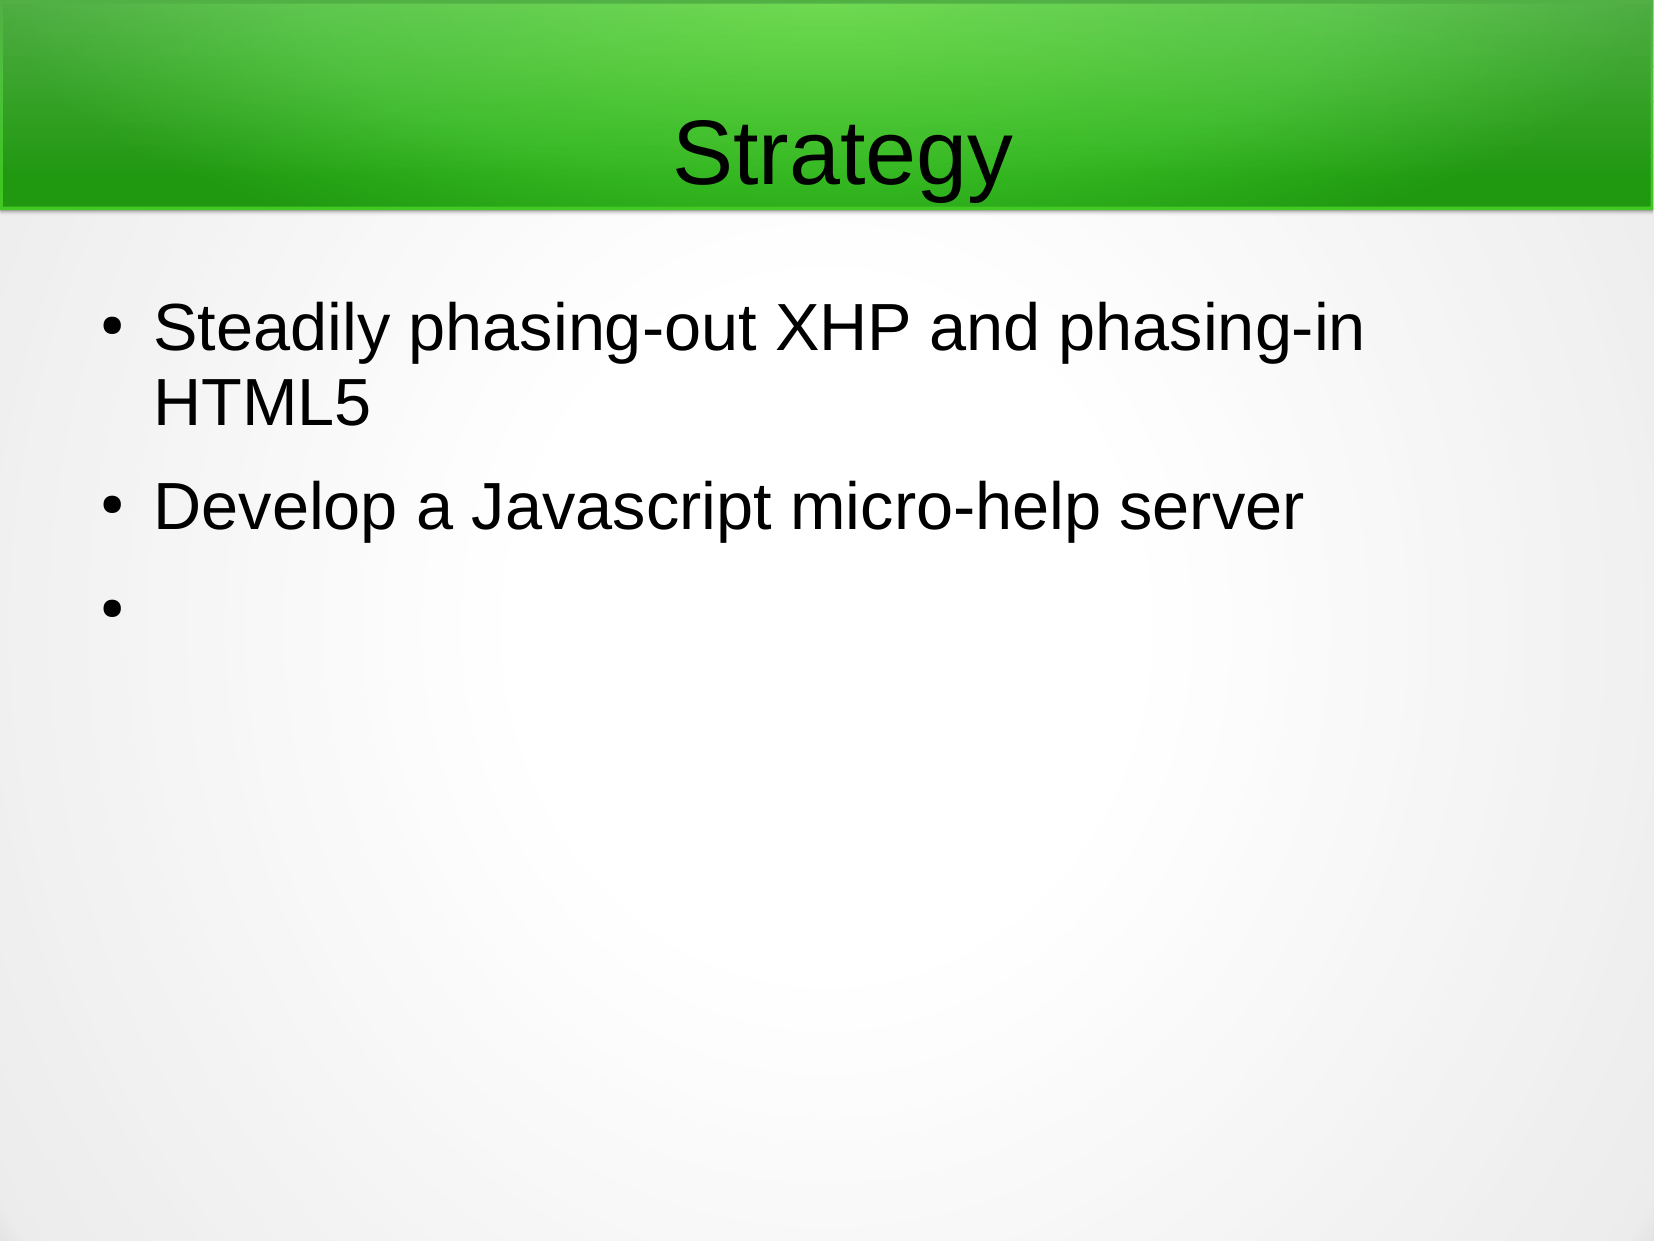

# Strategy
Steadily phasing-out XHP and phasing-in HTML5
Develop a Javascript micro-help server